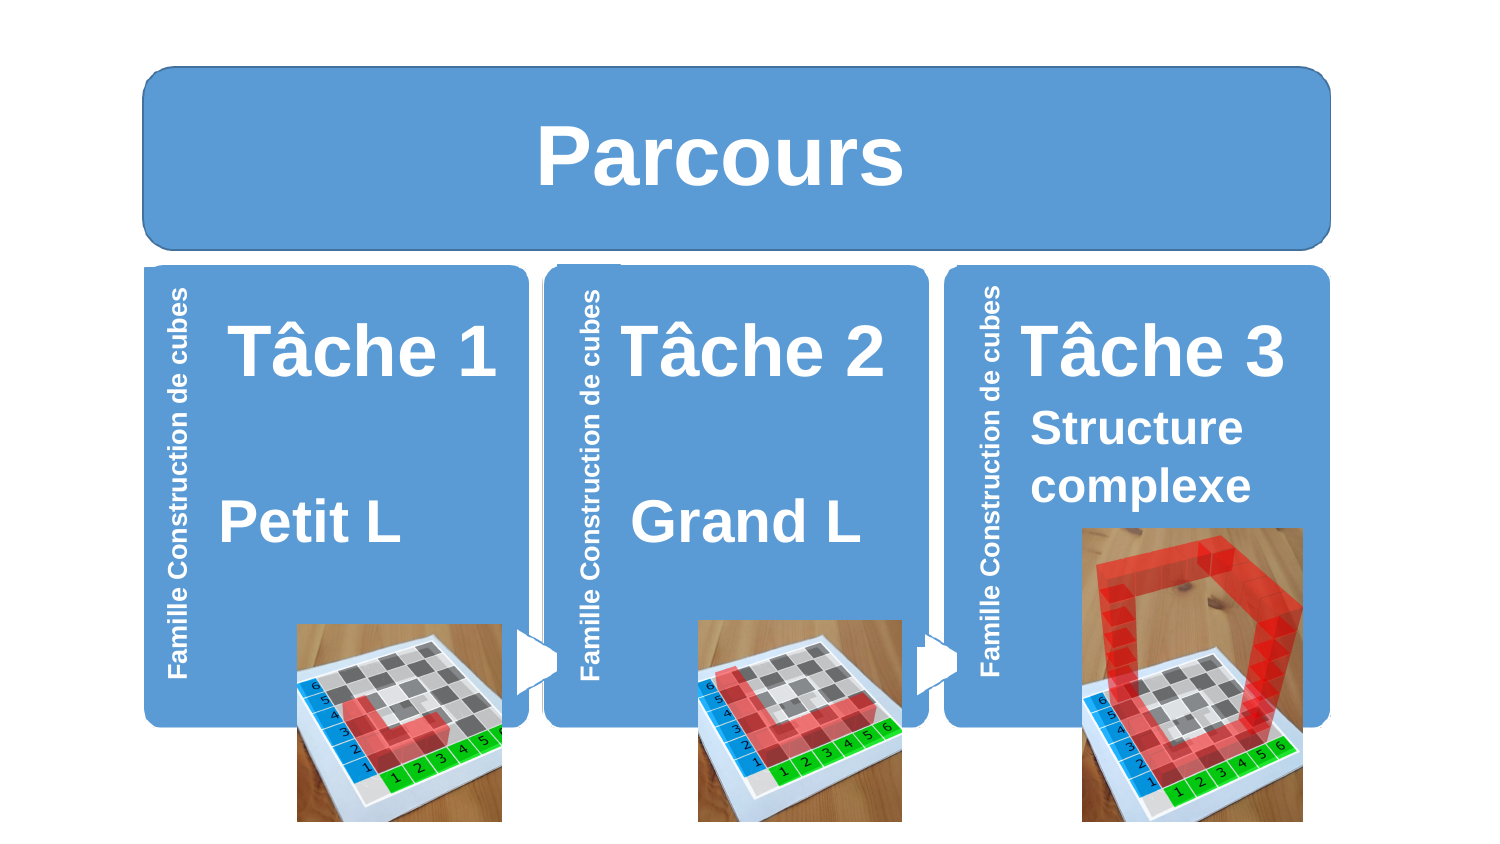

Parcours
Tâche 1
Tâche 2
Tâche 3
Structure
complexe
Petit L
Grand L
Famille Construction de cubes
Famille Construction de cubes
Famille Construction de cubes